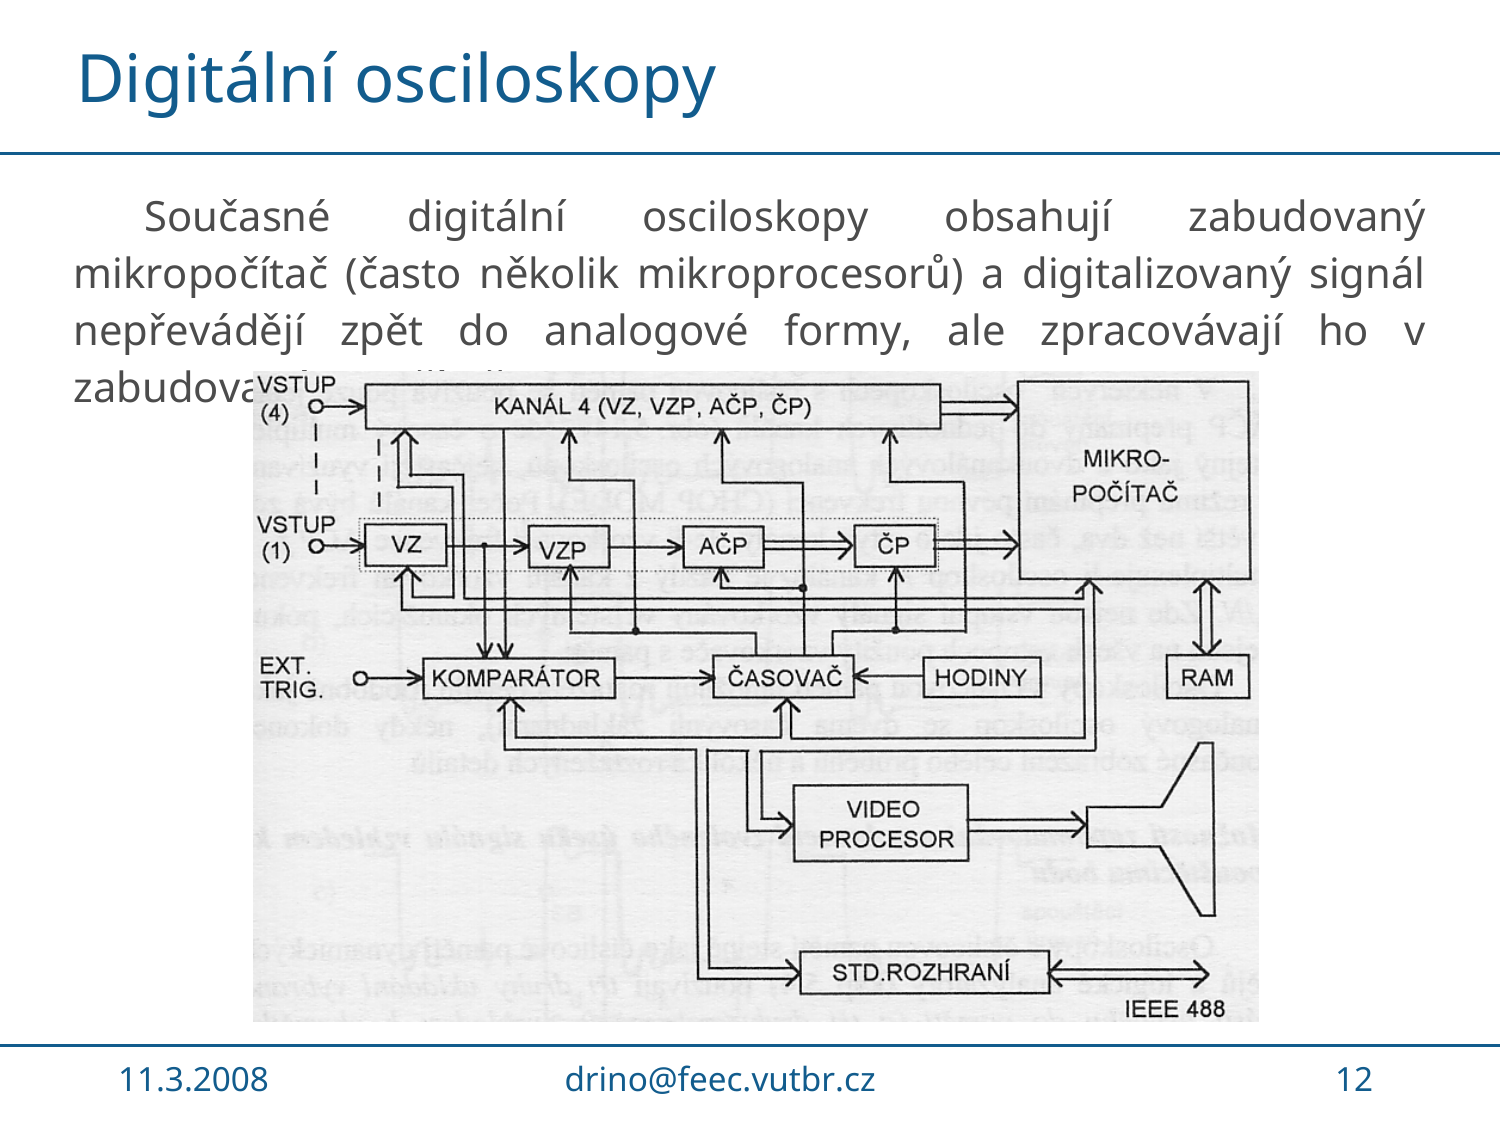

# Digitální osciloskopy
Současné digitální osciloskopy obsahují zabudovaný mikropočítač (často několik mikroprocesorů) a digitalizovaný signál nepřevádějí zpět do analogové formy, ale zpracovávají ho v zabudovaném počítači.
11.3.2008
drino@feec.vutbr.cz